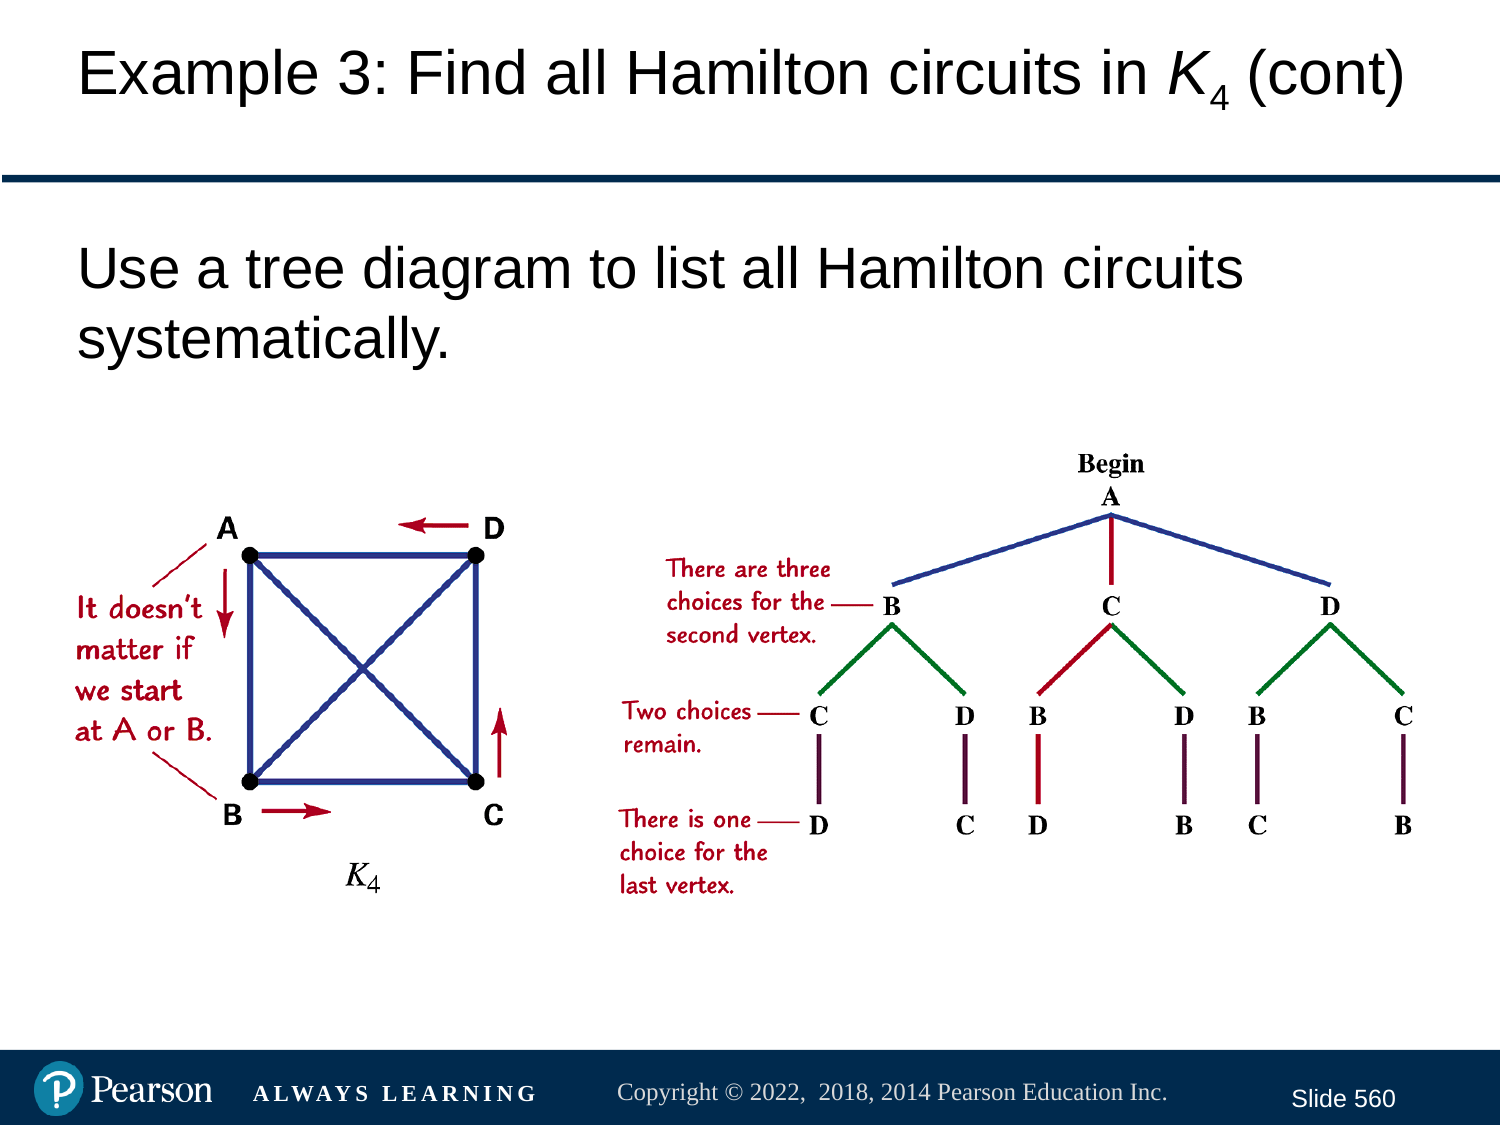

# Example 3: Find all Hamilton circuits in K4 (cont)
Use a tree diagram to list all Hamilton circuits systematically.